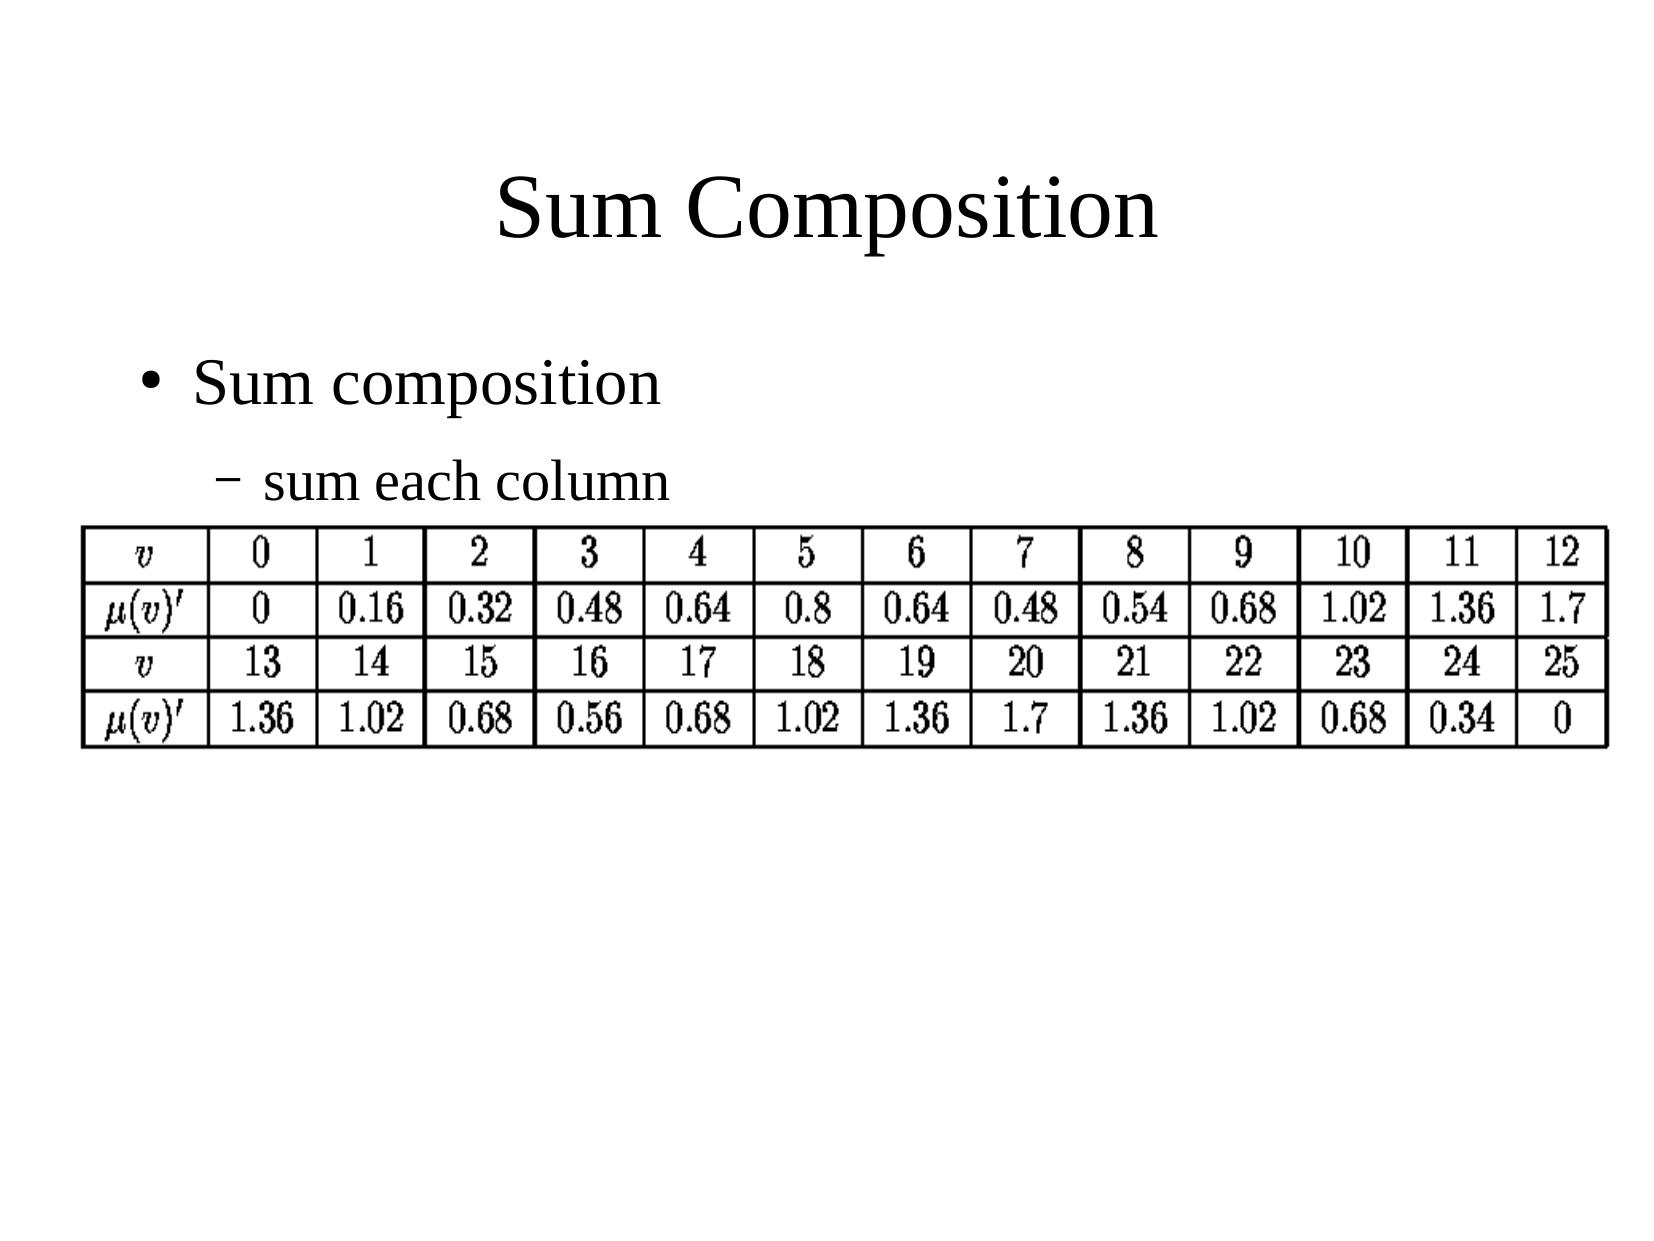

# Sum Composition
Sum composition
sum each column